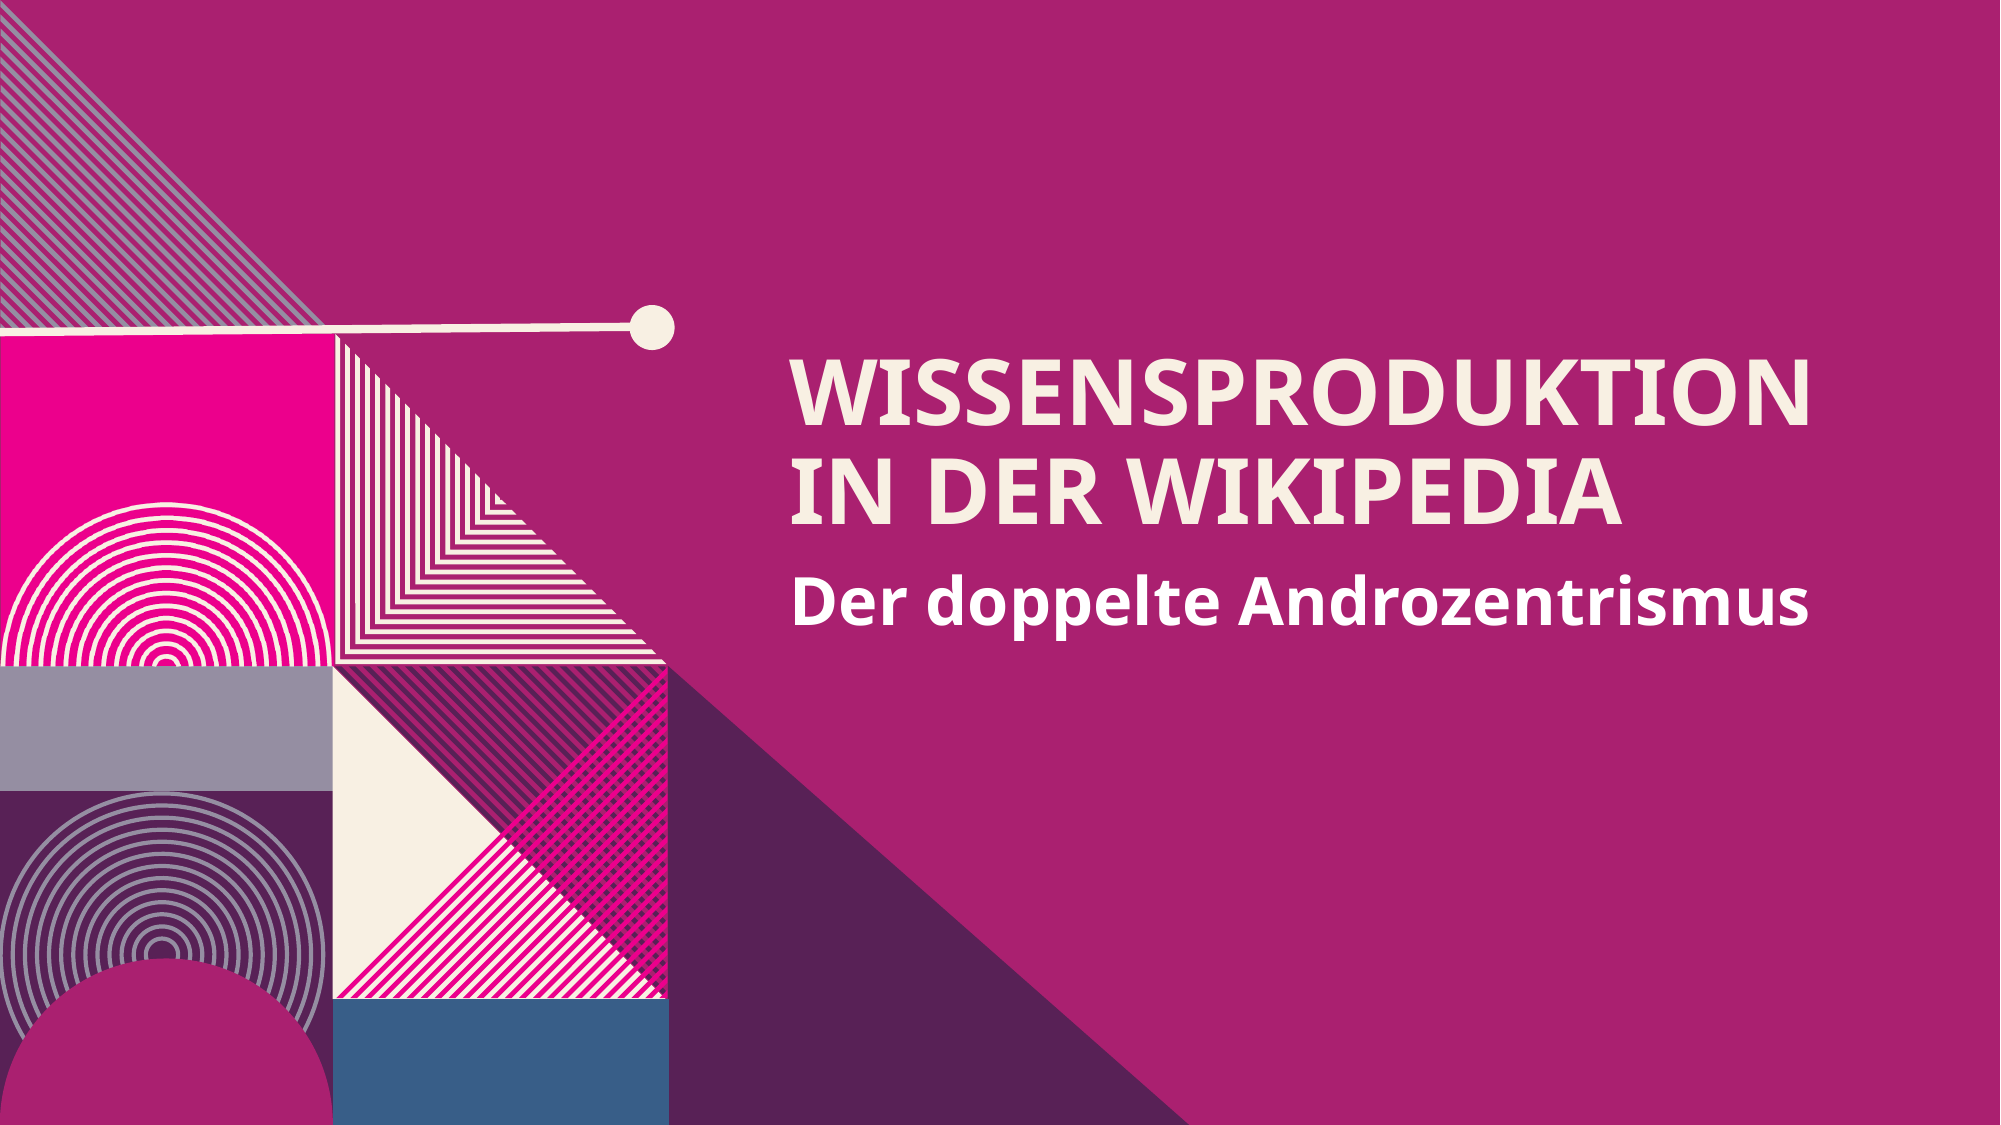

# Wissensproduktion in der Wikipedia
Der doppelte Androzentrismus